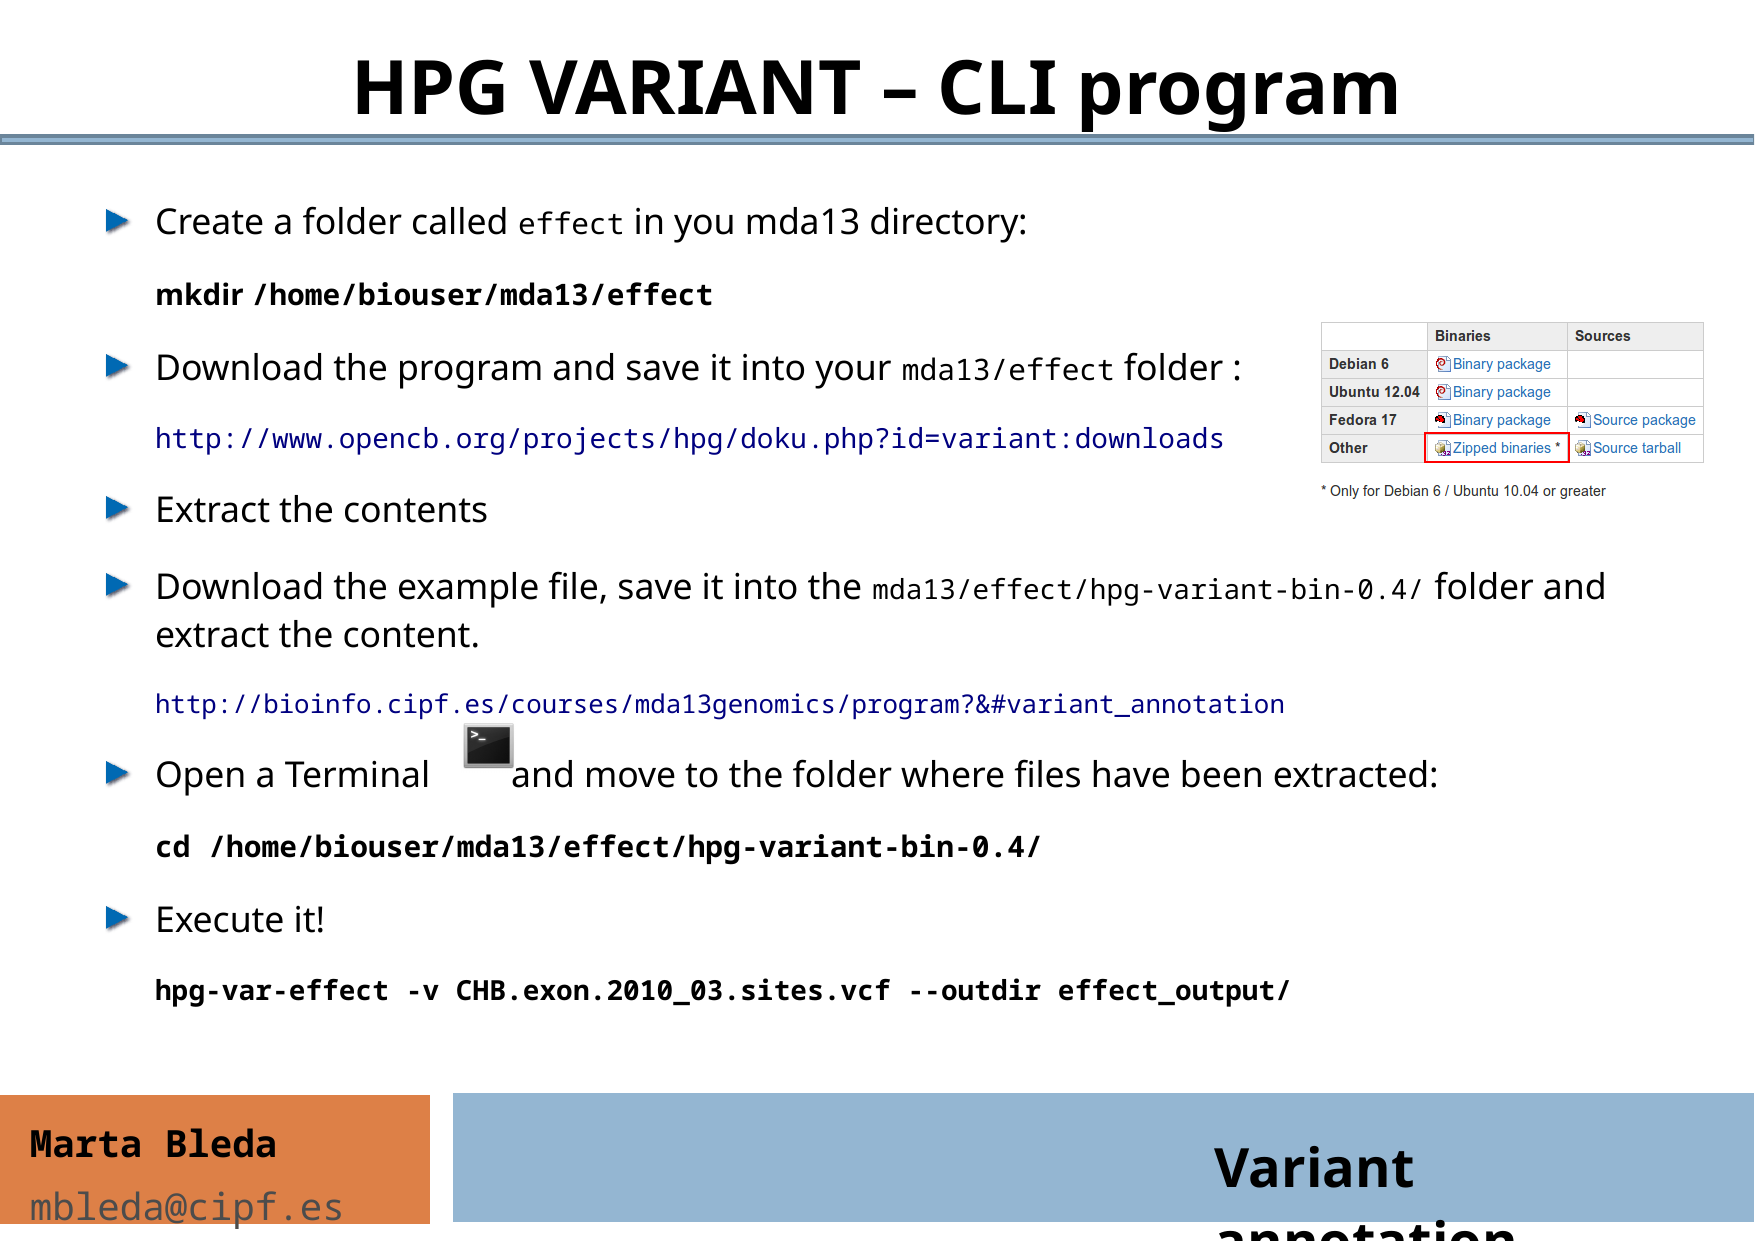

HPG VARIANT – CLI program
# Create a folder called effect in you mda13 directory:
mkdir /home/biouser/mda13/effect
Download the program and save it into your mda13/effect folder :
http://www.opencb.org/projects/hpg/doku.php?id=variant:downloads
Extract the contents
Download the example file, save it into the mda13/effect/hpg-variant-bin-0.4/ folder and extract the content.
http://bioinfo.cipf.es/courses/mda13genomics/program?&#variant_annotation
Open a Terminal		and move to the folder where files have been extracted:
cd /home/biouser/mda13/effect/hpg-variant-bin-0.4/
Execute it!
hpg-var-effect -v CHB.exon.2010_03.sites.vcf --outdir effect_output/
Marta Bleda
mbleda@cipf.es
Variant annotation